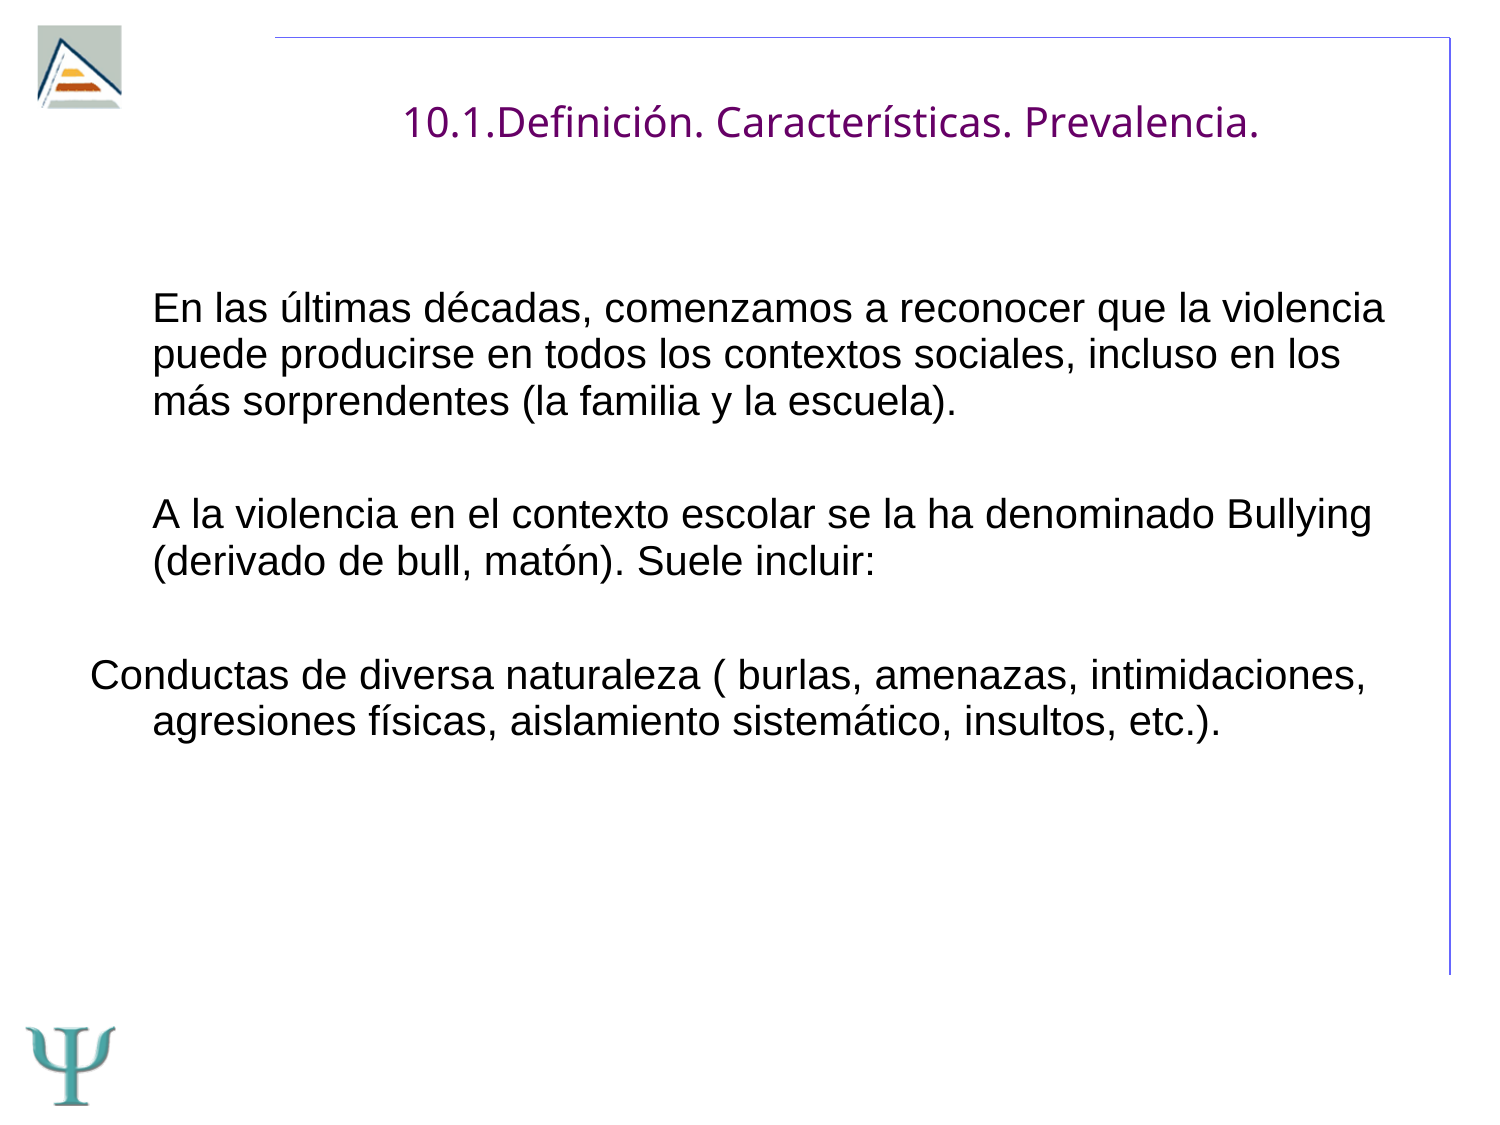

# 10.1.Definición. Características. Prevalencia.
	En las últimas décadas, comenzamos a reconocer que la violencia puede producirse en todos los contextos sociales, incluso en los más sorprendentes (la familia y la escuela).
	A la violencia en el contexto escolar se la ha denominado Bullying (derivado de bull, matón). Suele incluir:
Conductas de diversa naturaleza ( burlas, amenazas, intimidaciones, agresiones físicas, aislamiento sistemático, insultos, etc.).